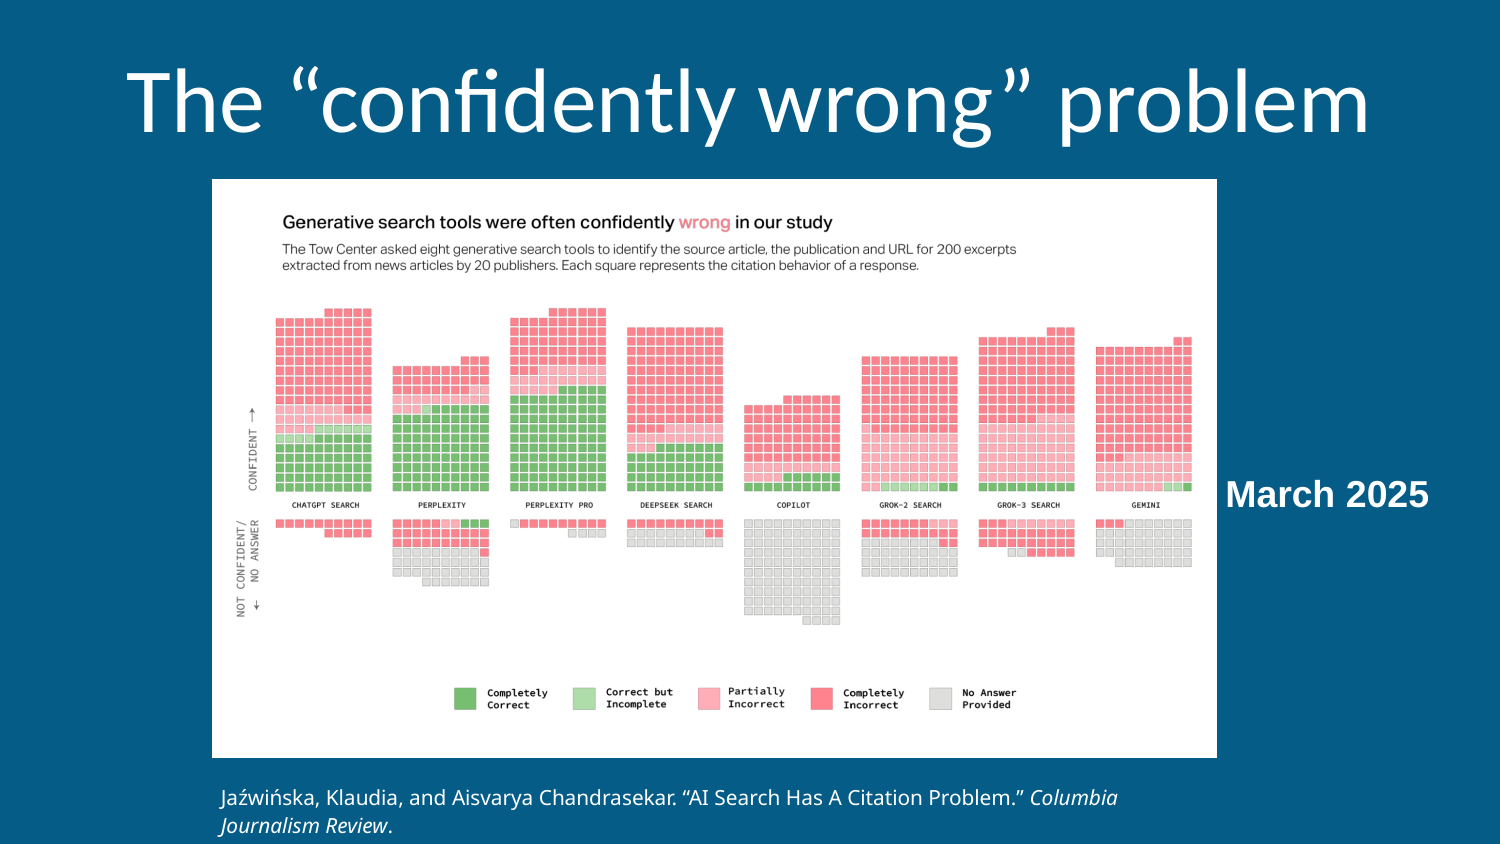

# The “confidently wrong” problem
March 2025
Jaźwińska, Klaudia, and Aisvarya Chandrasekar. “AI Search Has A Citation Problem.” Columbia Journalism Review.